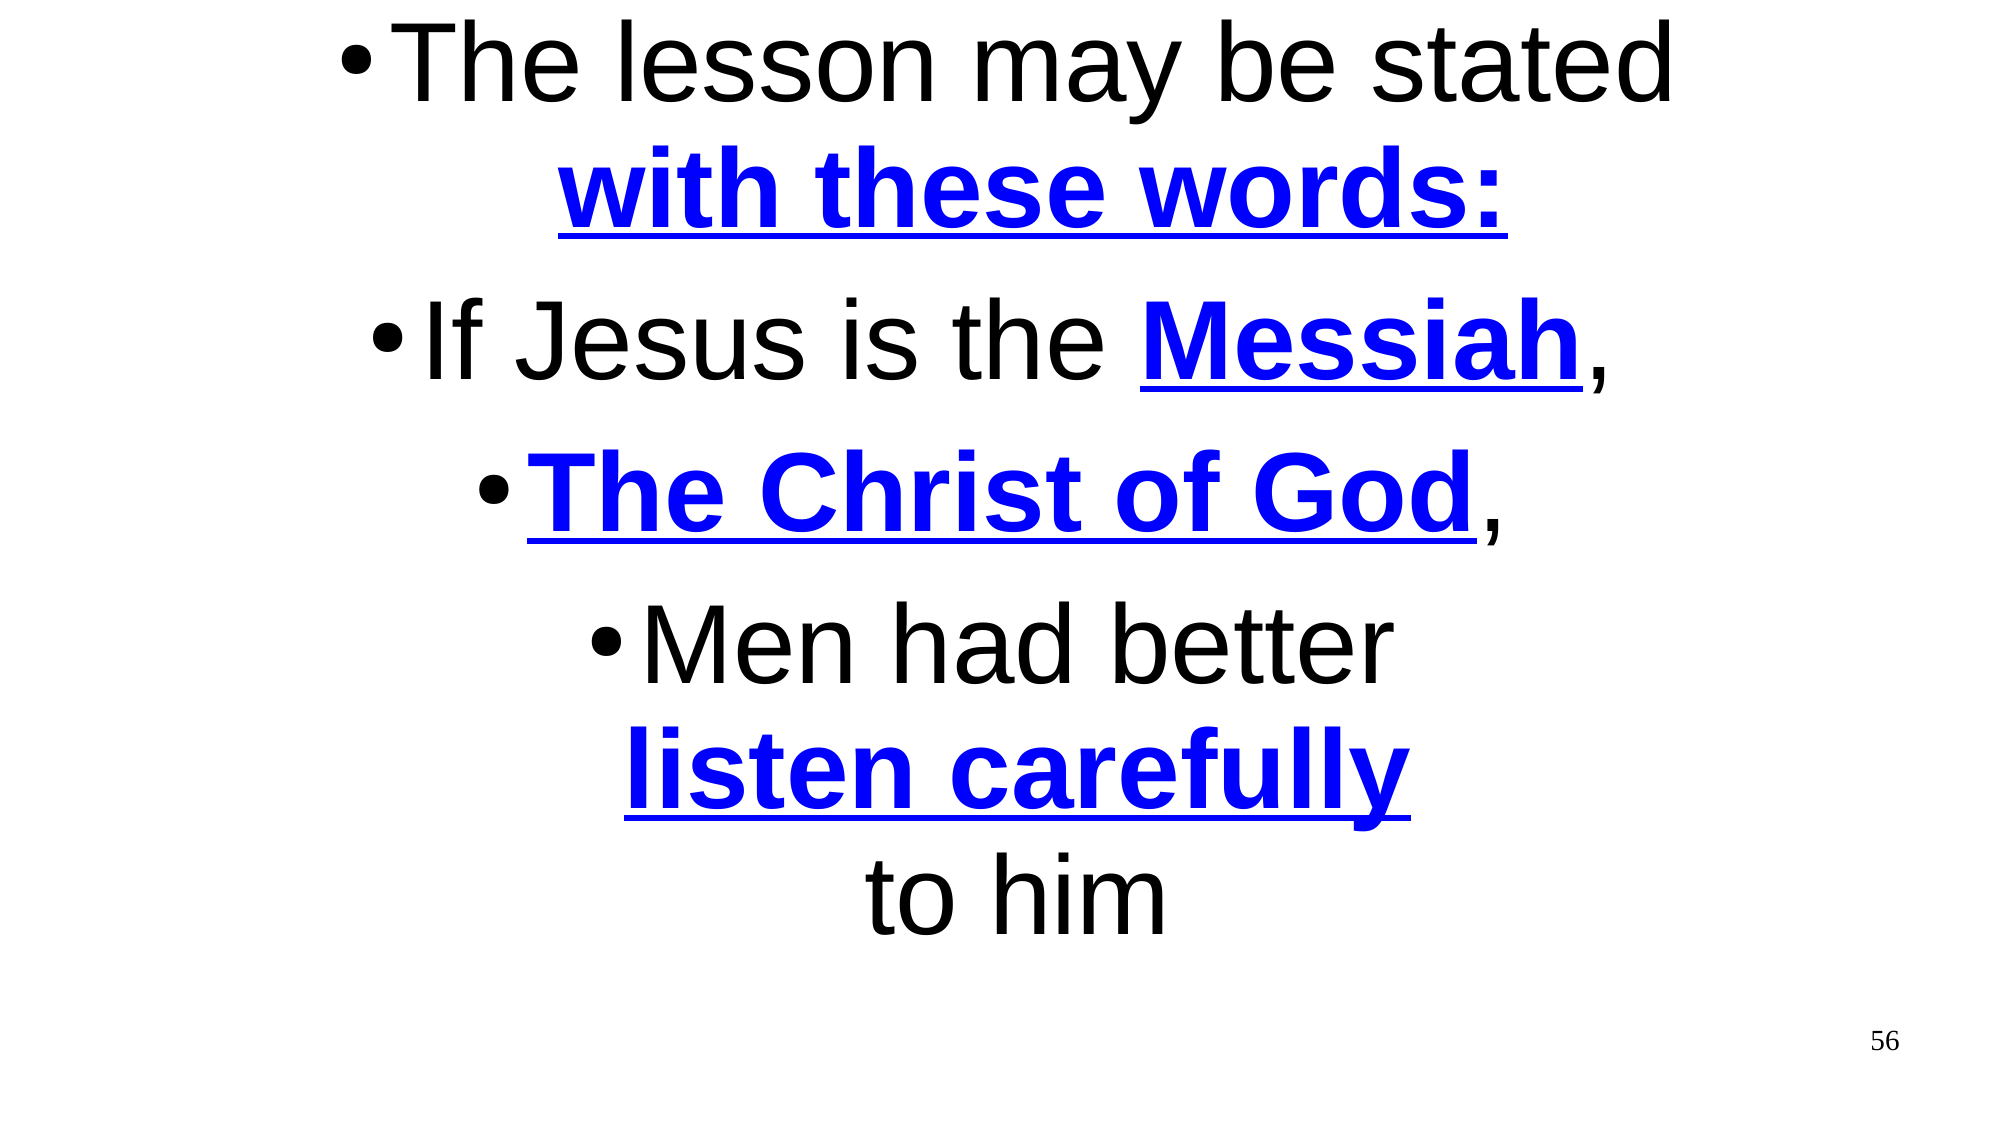

# The lesson may be stated with these words:
If Jesus is the Messiah,
The Christ of God,
Men had better
listen carefully
to him
56